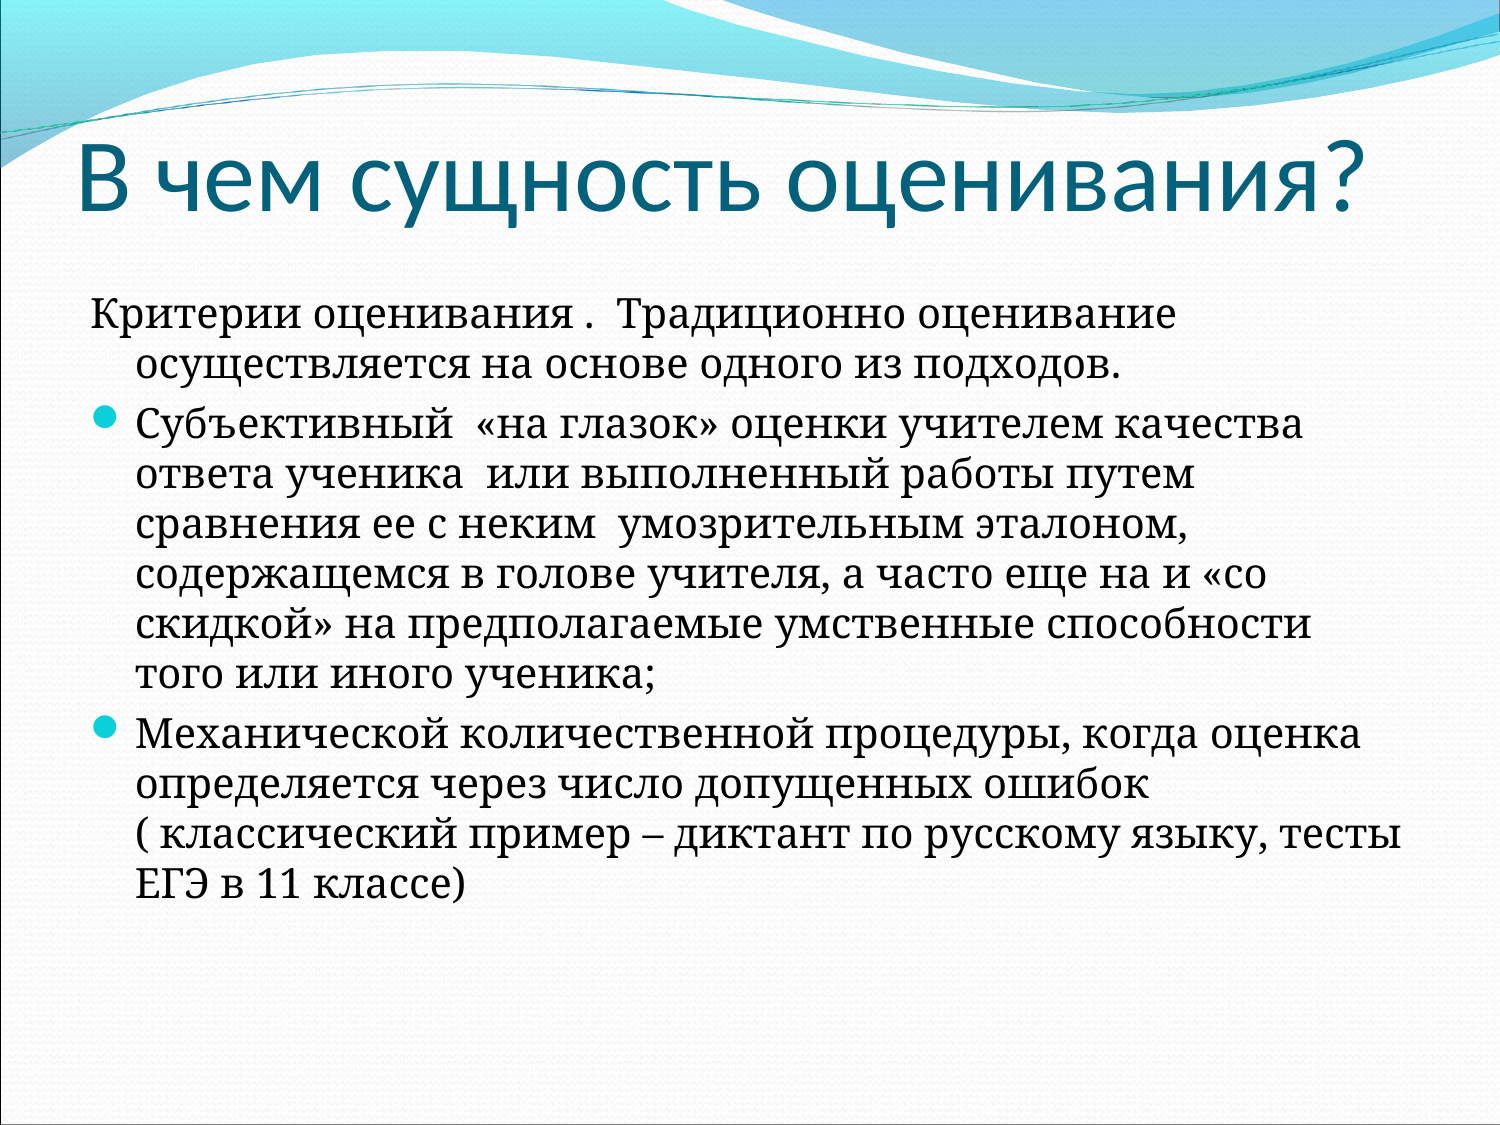

# В чем сущность оценивания?
Критерии оценивания . Традиционно оценивание осуществляется на основе одного из подходов.
Субъективный «на глазок» оценки учителем качества ответа ученика или выполненный работы путем сравнения ее с неким умозрительным эталоном, содержащемся в голове учителя, а часто еще на и «со скидкой» на предполагаемые умственные способности того или иного ученика;
Механической количественной процедуры, когда оценка определяется через число допущенных ошибок ( классический пример – диктант по русскому языку, тесты ЕГЭ в 11 классе)